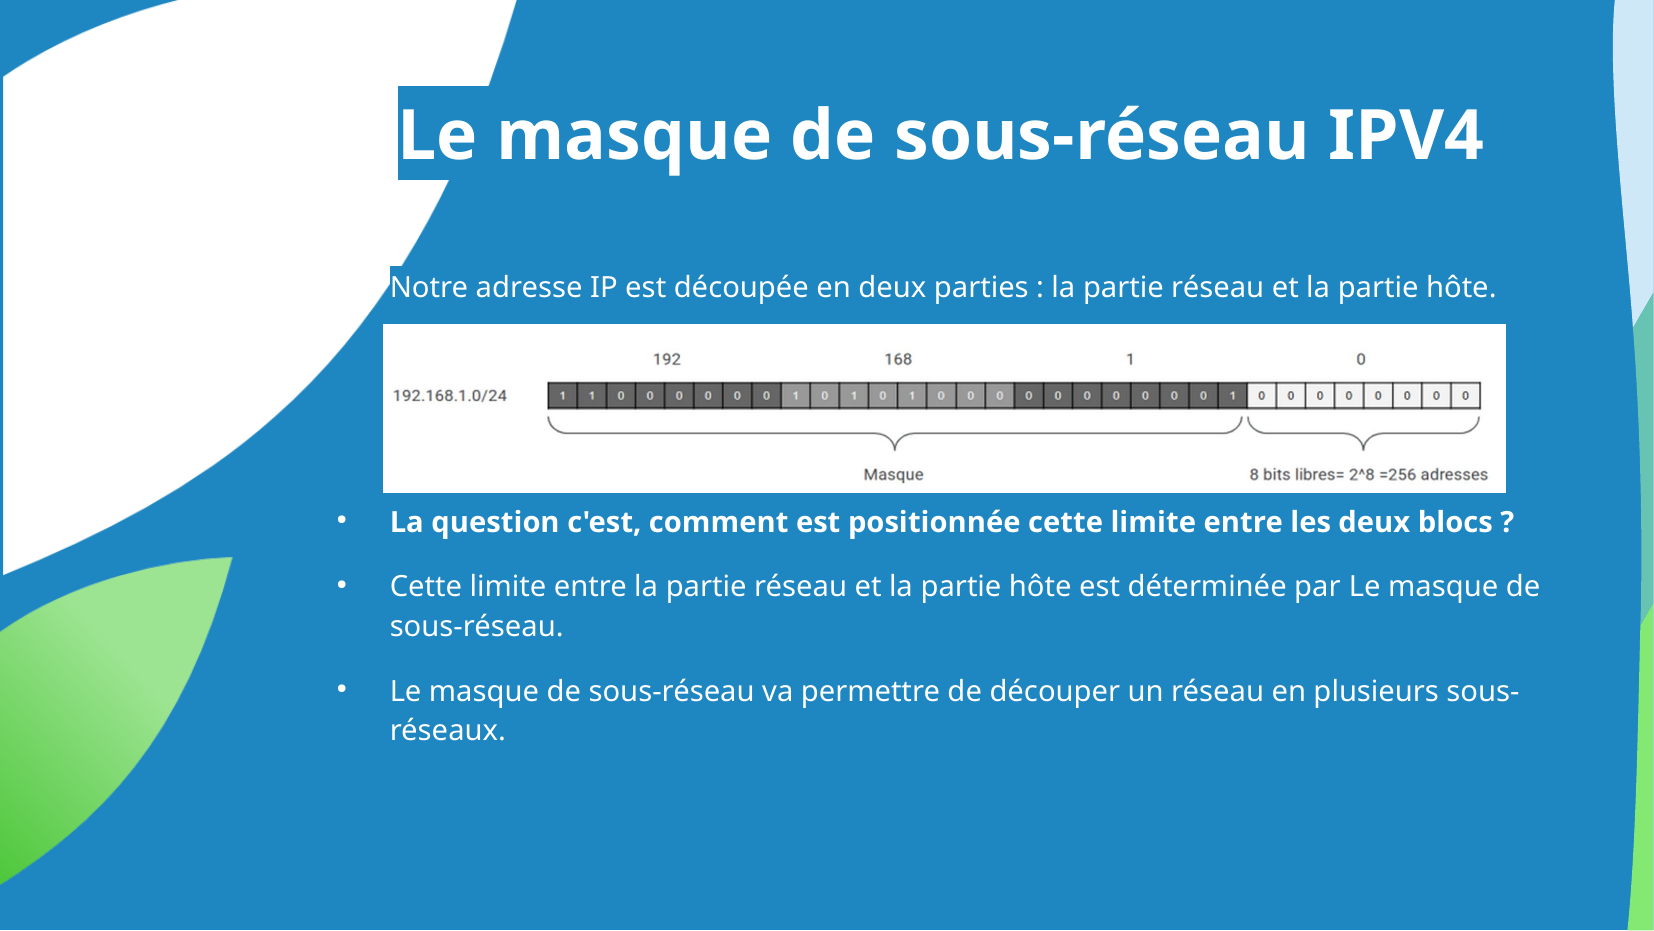

# Le masque de sous-réseau IPV4
Notre adresse IP est découpée en deux parties : la partie réseau et la partie hôte.
La question c'est, comment est positionnée cette limite entre les deux blocs ?
Cette limite entre la partie réseau et la partie hôte est déterminée par Le masque de sous-réseau.
Le masque de sous-réseau va permettre de découper un réseau en plusieurs sous-réseaux.